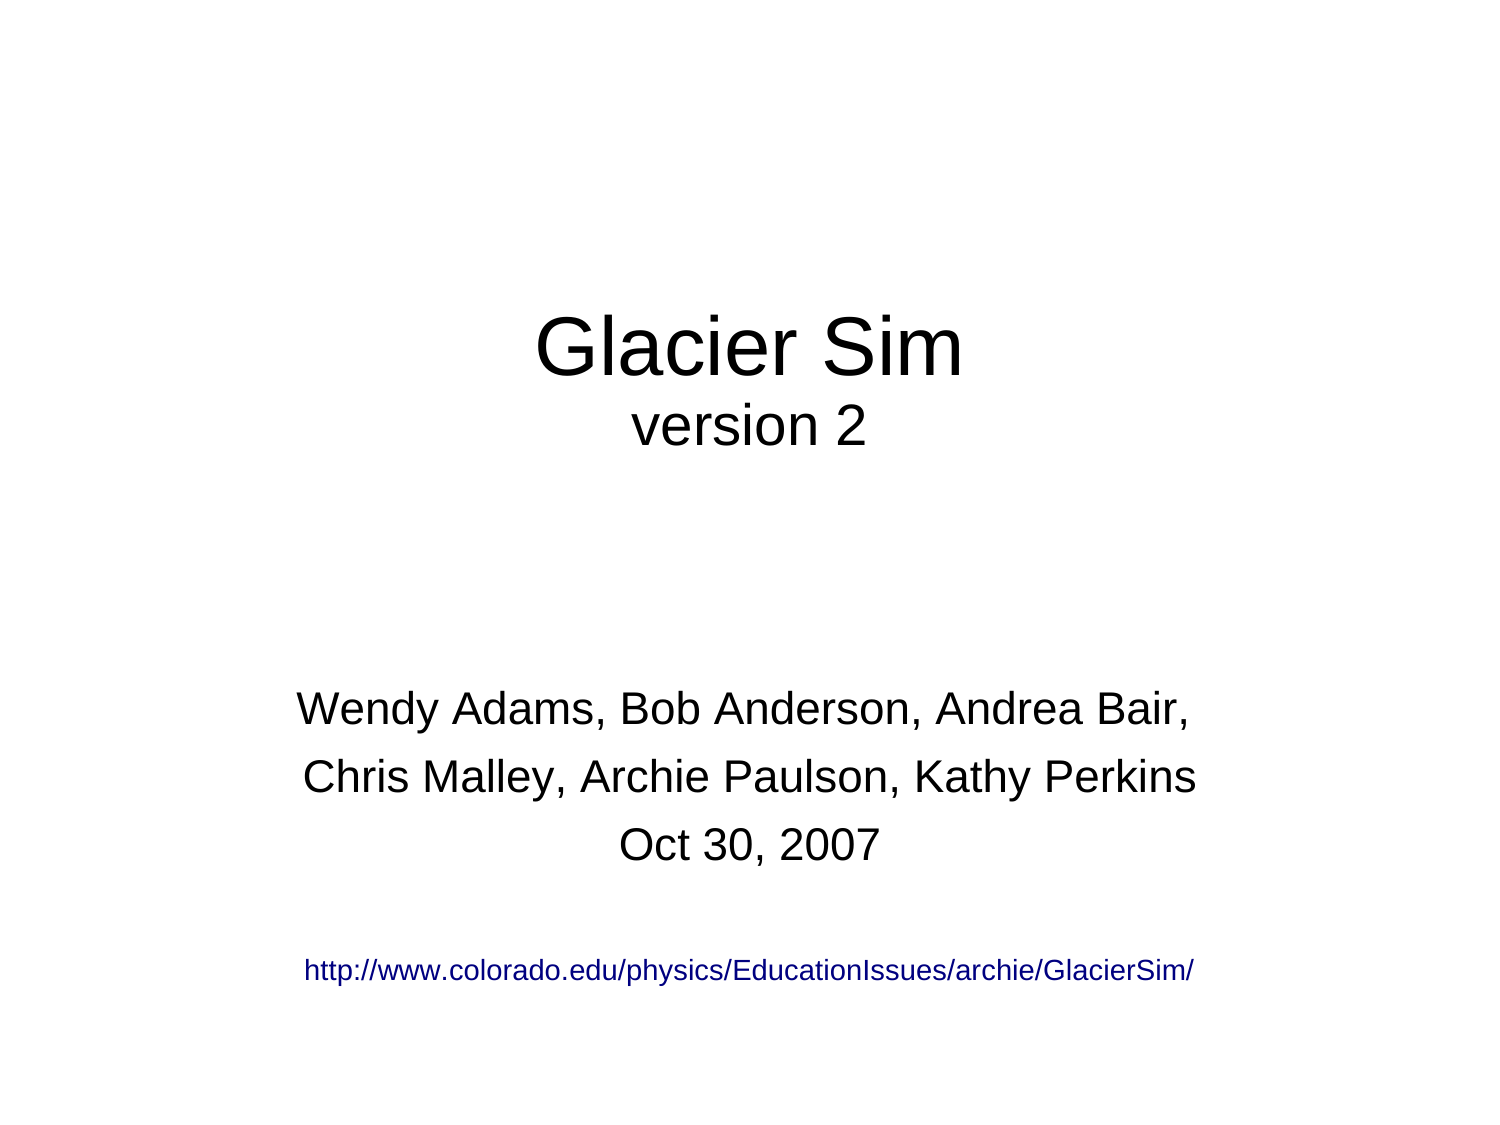

# Glacier Sim version 2
Wendy Adams, Bob Anderson, Andrea Bair,
Chris Malley, Archie Paulson, Kathy Perkins
Oct 30, 2007
http://www.colorado.edu/physics/EducationIssues/archie/GlacierSim/